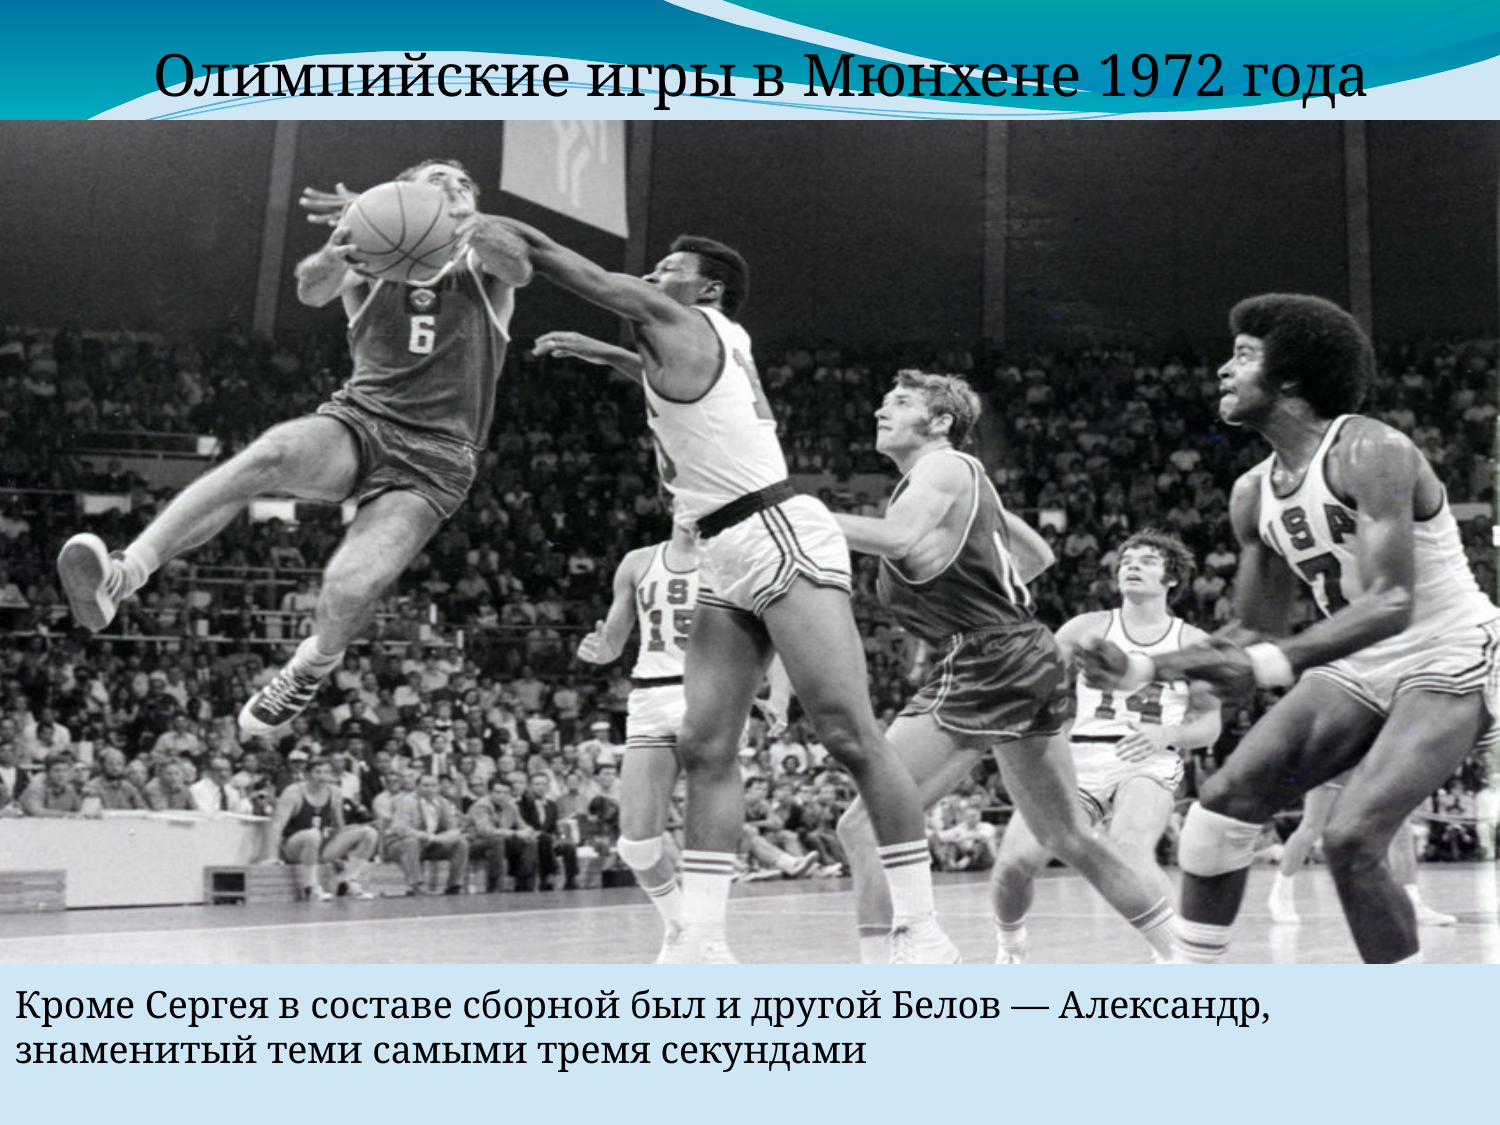

Олимпийские игры в Мюнхене 1972 года
Кроме Сергея в составе сборной был и другой Белов — Александр, знаменитый теми самыми тремя секундами